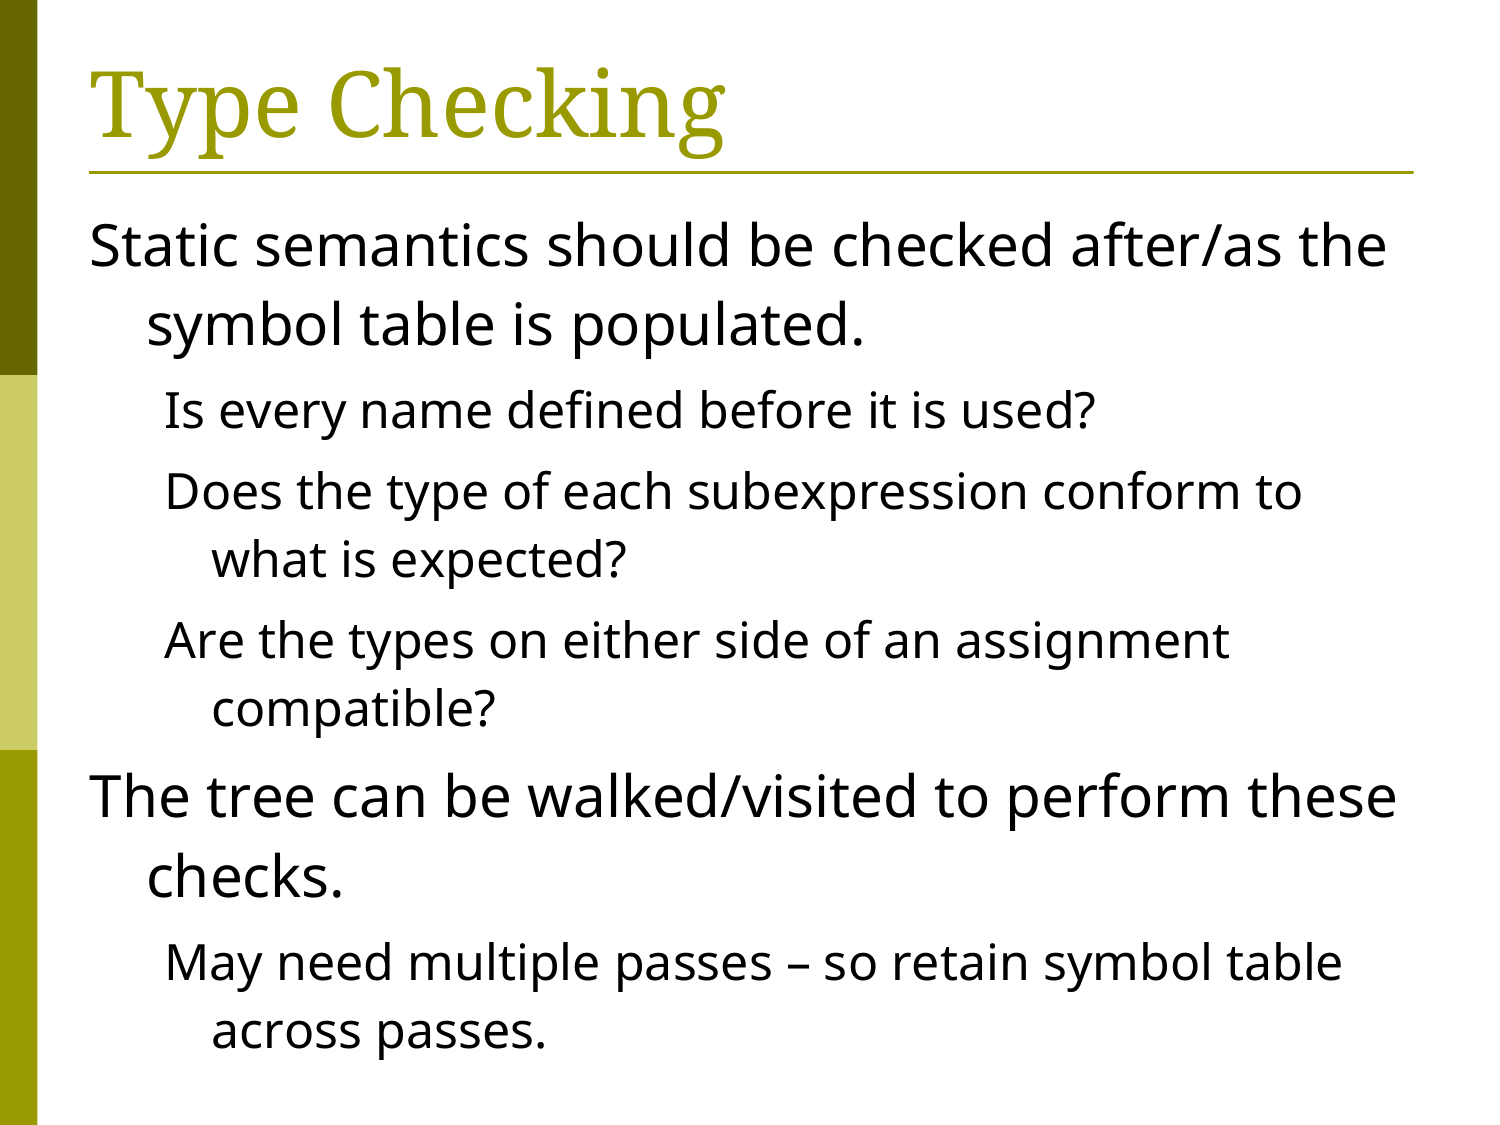

# Type Checking
Static semantics should be checked after/as the symbol table is populated.
Is every name defined before it is used?
Does the type of each subexpression conform to what is expected?
Are the types on either side of an assignment compatible?
The tree can be walked/visited to perform these checks.
May need multiple passes – so retain symbol table across passes.